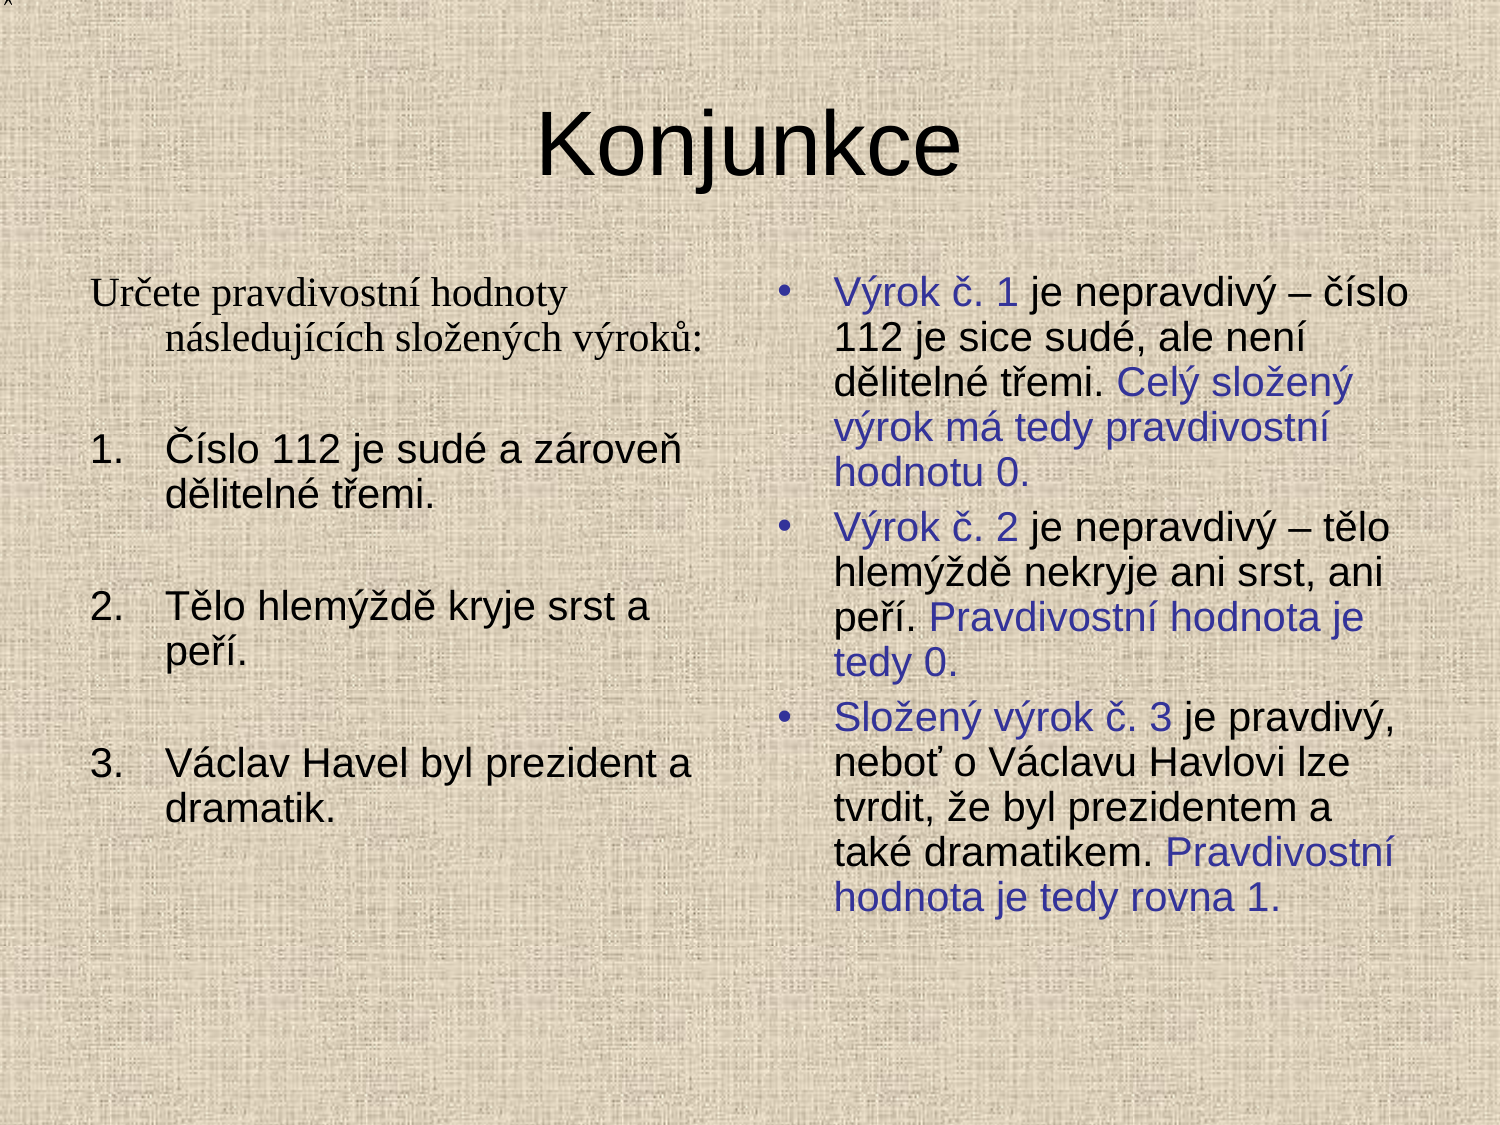

# Konjunkce
Určete pravdivostní hodnoty následujících složených výroků:
Číslo 112 je sudé a zároveň dělitelné třemi.
Tělo hlemýždě kryje srst a peří.
Václav Havel byl prezident a dramatik.
Výrok č. 1 je nepravdivý – číslo 112 je sice sudé, ale není dělitelné třemi. Celý složený výrok má tedy pravdivostní hodnotu 0.
Výrok č. 2 je nepravdivý – tělo hlemýždě nekryje ani srst, ani peří. Pravdivostní hodnota je tedy 0.
Složený výrok č. 3 je pravdivý, neboť o Václavu Havlovi lze tvrdit, že byl prezidentem a také dramatikem. Pravdivostní hodnota je tedy rovna 1.